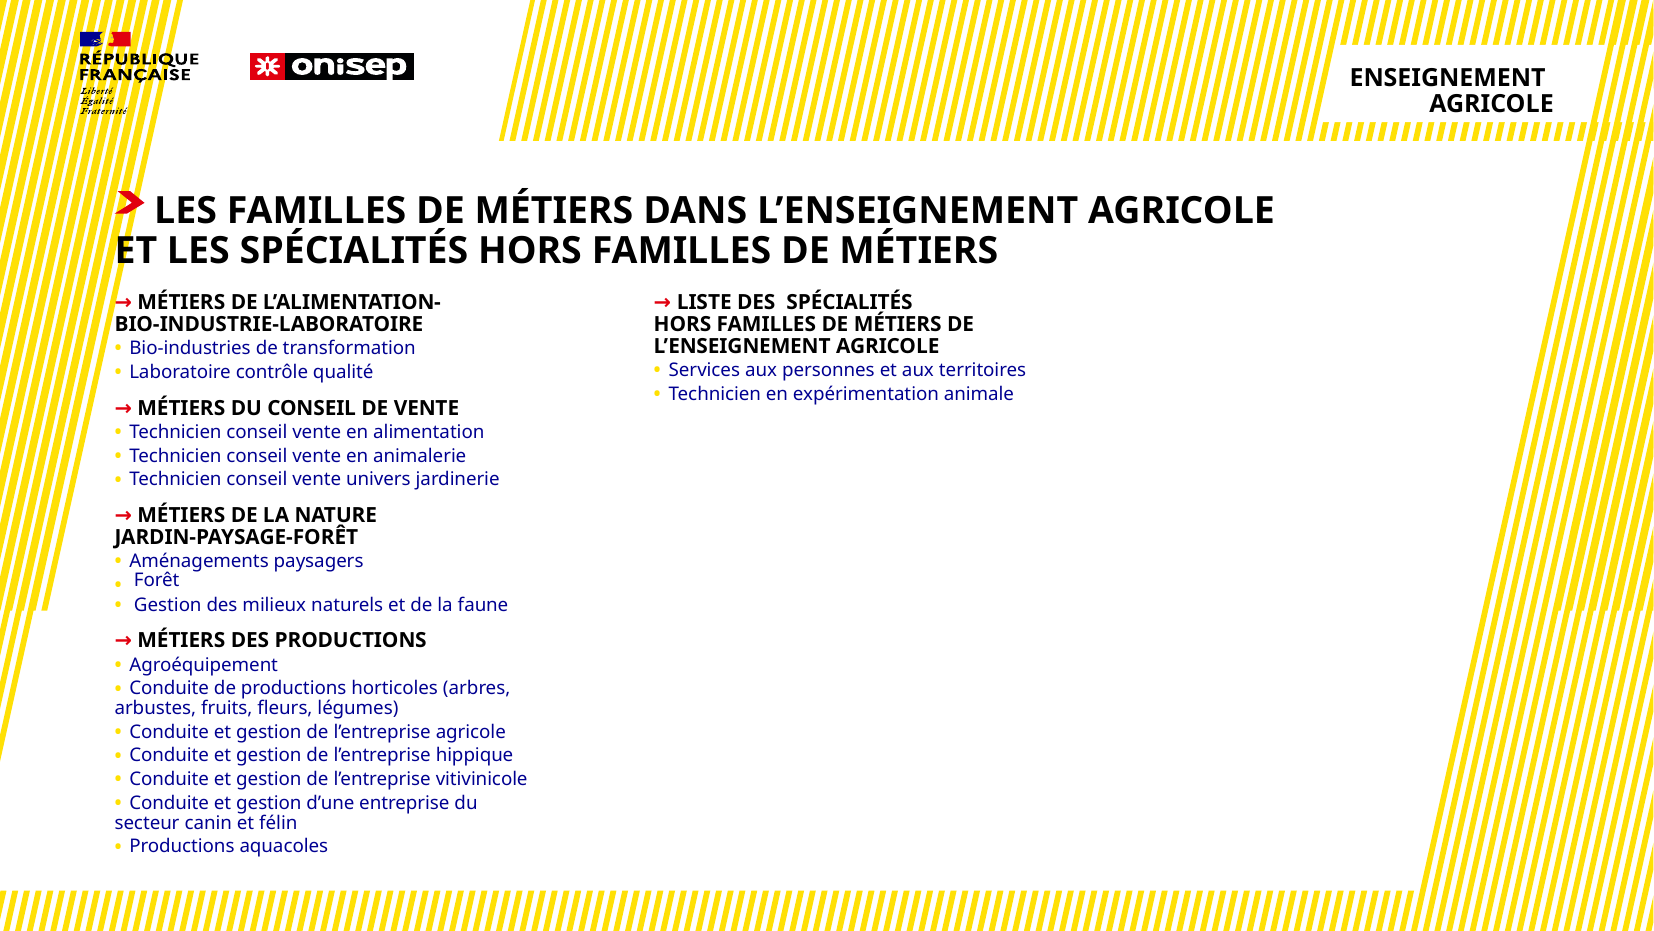

ENSEIGNEMENT
AGRICOLE
 LES FAMILLES DE MÉTIERS DANS L’ENSEIGNEMENT AGRICOLE
ET LES SPÉCIALITÉS HORS FAMILLES DE MÉTIERS
→ MÉTIERS DE L’ALIMENTATION-
→ LISTE DES SPÉCIALITÉS
BIO-INDUSTRIE-LABORATOIRE
HORS FAMILLES DE MÉTIERS DE
L’ENSEIGNEMENT AGRICOLE
 Bio-industries de transformation
•
 Services aux personnes et aux territoires
•
 Laboratoire contrôle qualité
•
 Technicien en expérimentation animale
•
→ MÉTIERS DU CONSEIL DE VENTE
 Technicien conseil vente en alimentation
•
 Technicien conseil vente en animalerie
•
 Technicien conseil vente univers jardinerie
•
→ MÉTIERS DE LA NATURE
JARDIN-PAYSAGE-FORÊT
 Aménagements paysagers
•
 Forêt
•
•
 Gestion des milieux naturels et de la faune
→ MÉTIERS DES PRODUCTIONS
 Agroéquipement
•
 Conduite de productions horticoles (arbres,
•
arbustes, fruits, fleurs, légumes)
 Conduite et gestion de l’entreprise agricole
•
 Conduite et gestion de l’entreprise hippique
•
 Conduite et gestion de l’entreprise vitivinicole
•
 Conduite et gestion d’une entreprise du
•
secteur canin et félin
 Productions aquacoles
•